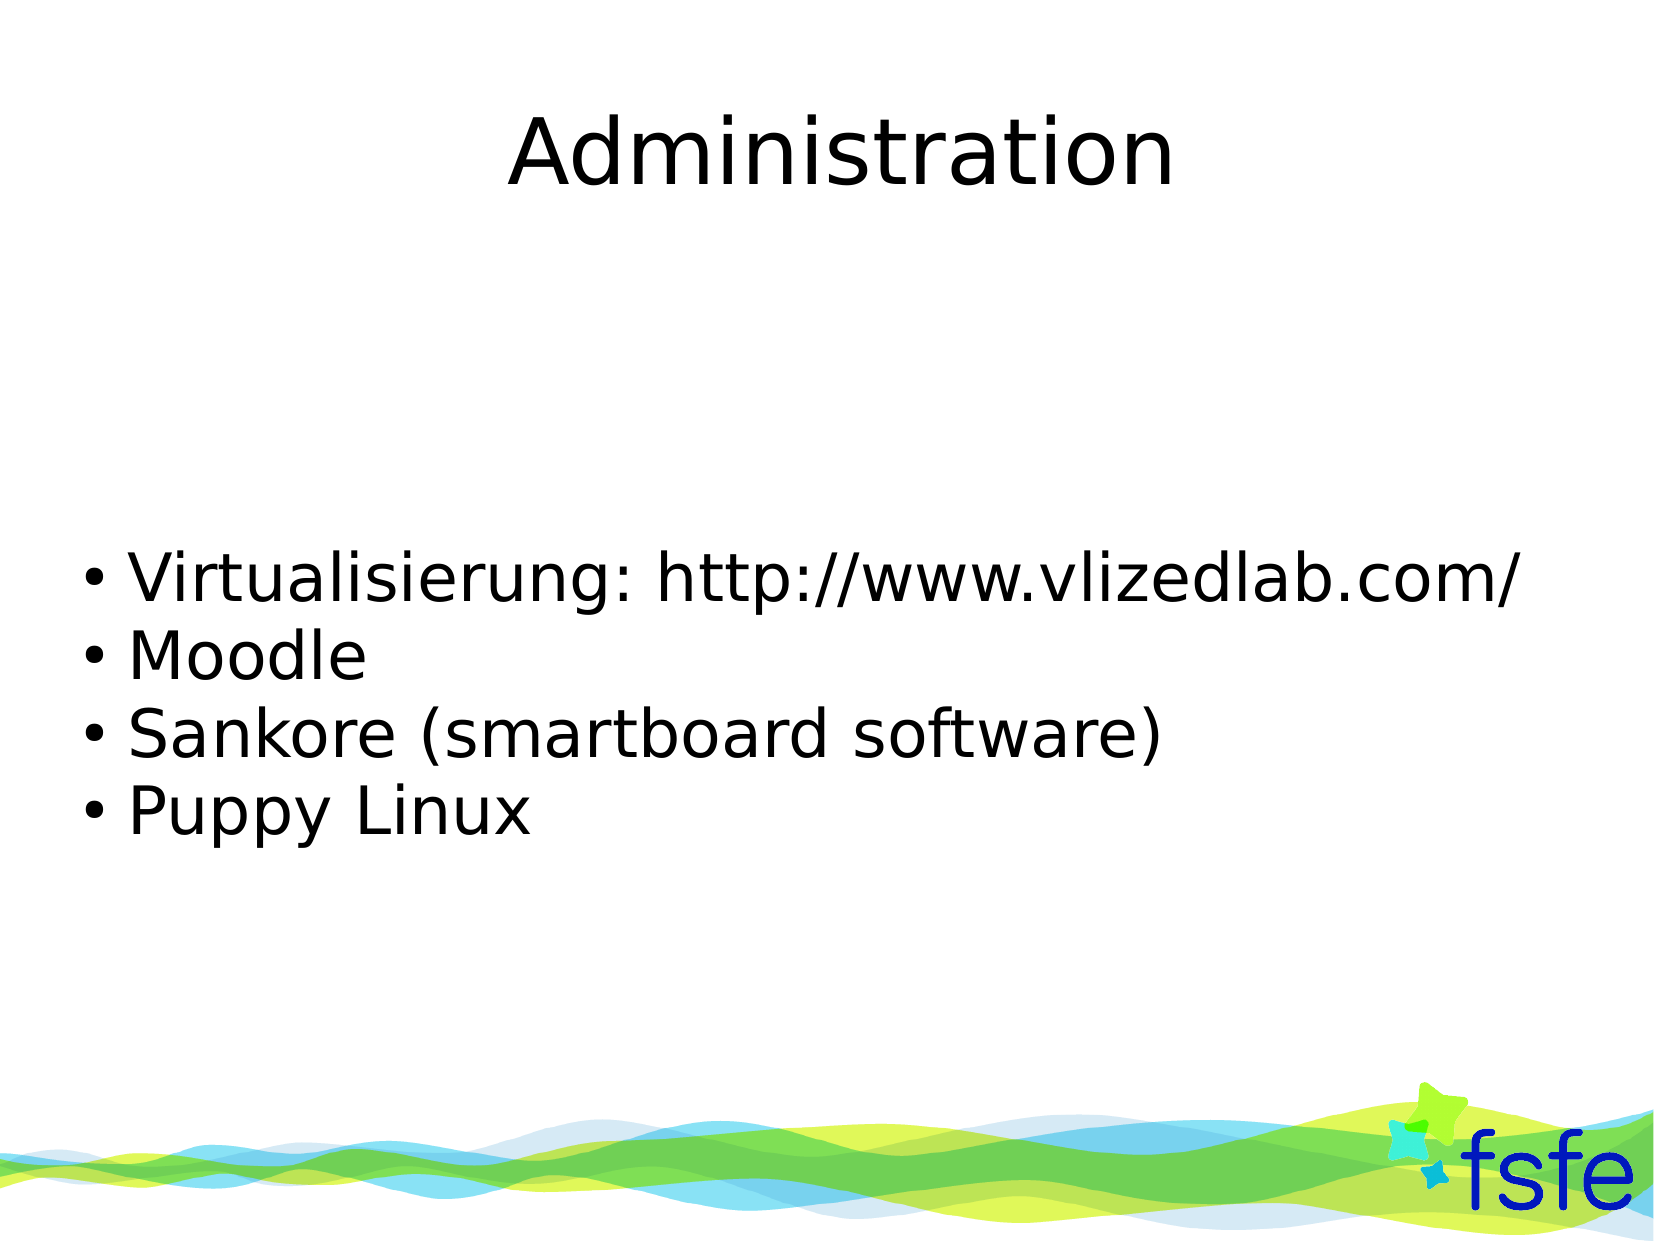

# Administration
 Virtualisierung: http://www.vlizedlab.com/
 Moodle
 Sankore (smartboard software)
 Puppy Linux